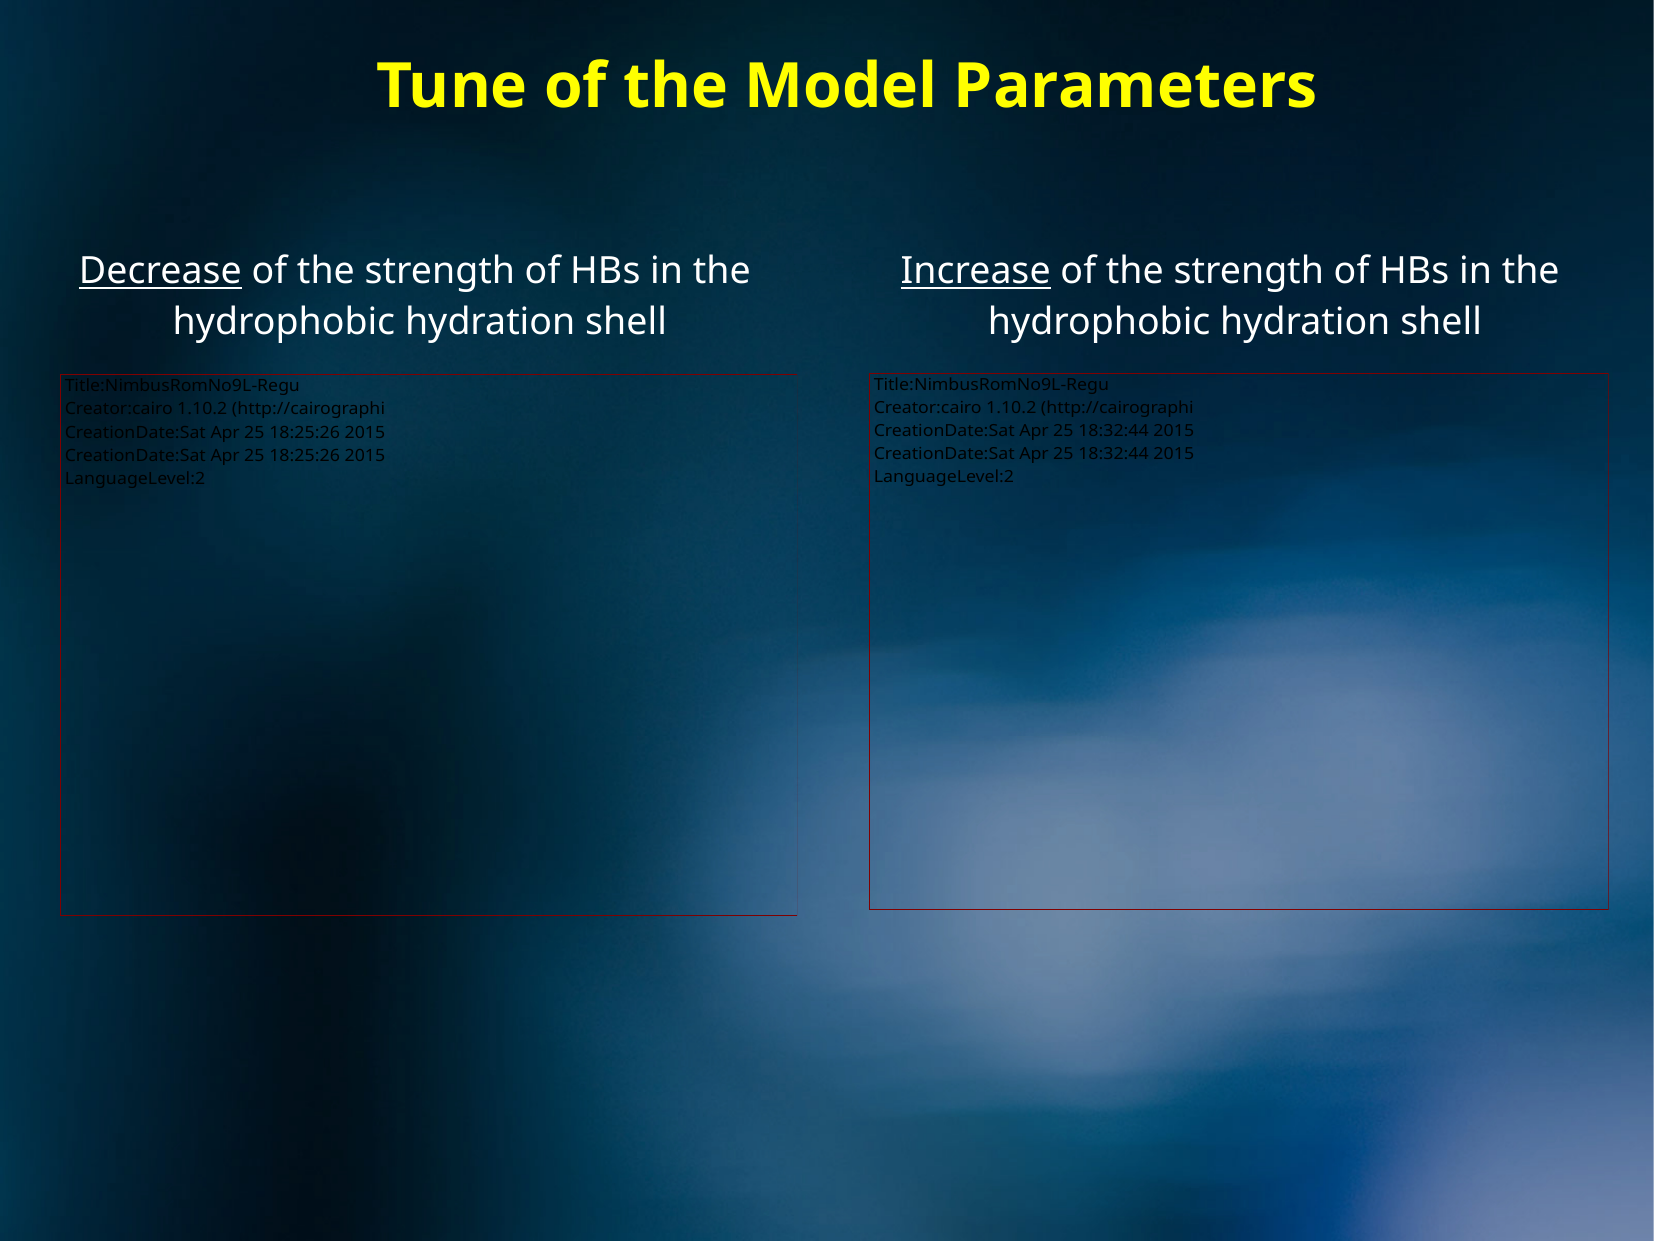

Tune of the Model Parameters
Decrease of the strength of HBs in the
hydrophobic hydration shell
Increase of the strength of HBs in the
hydrophobic hydration shell